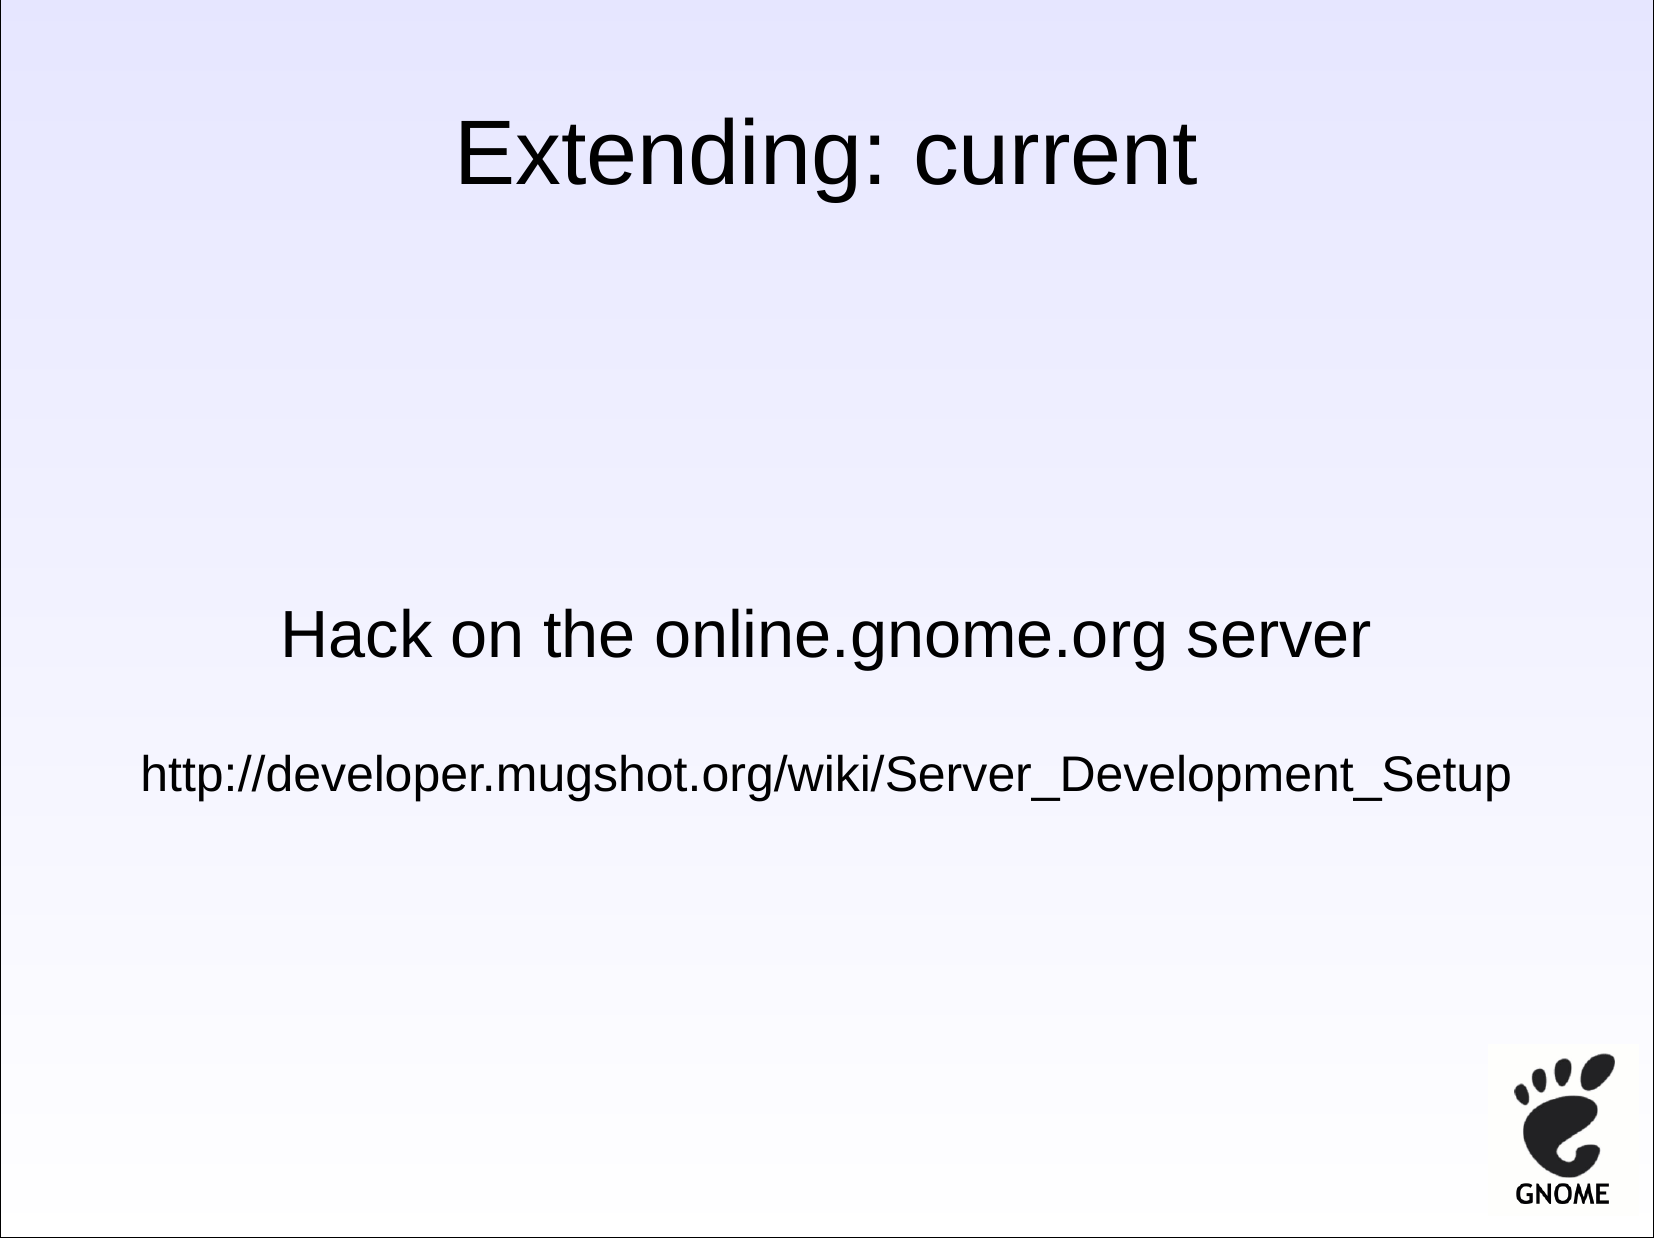

# Extending: current
Hack on the online.gnome.org server
http://developer.mugshot.org/wiki/Server_Development_Setup